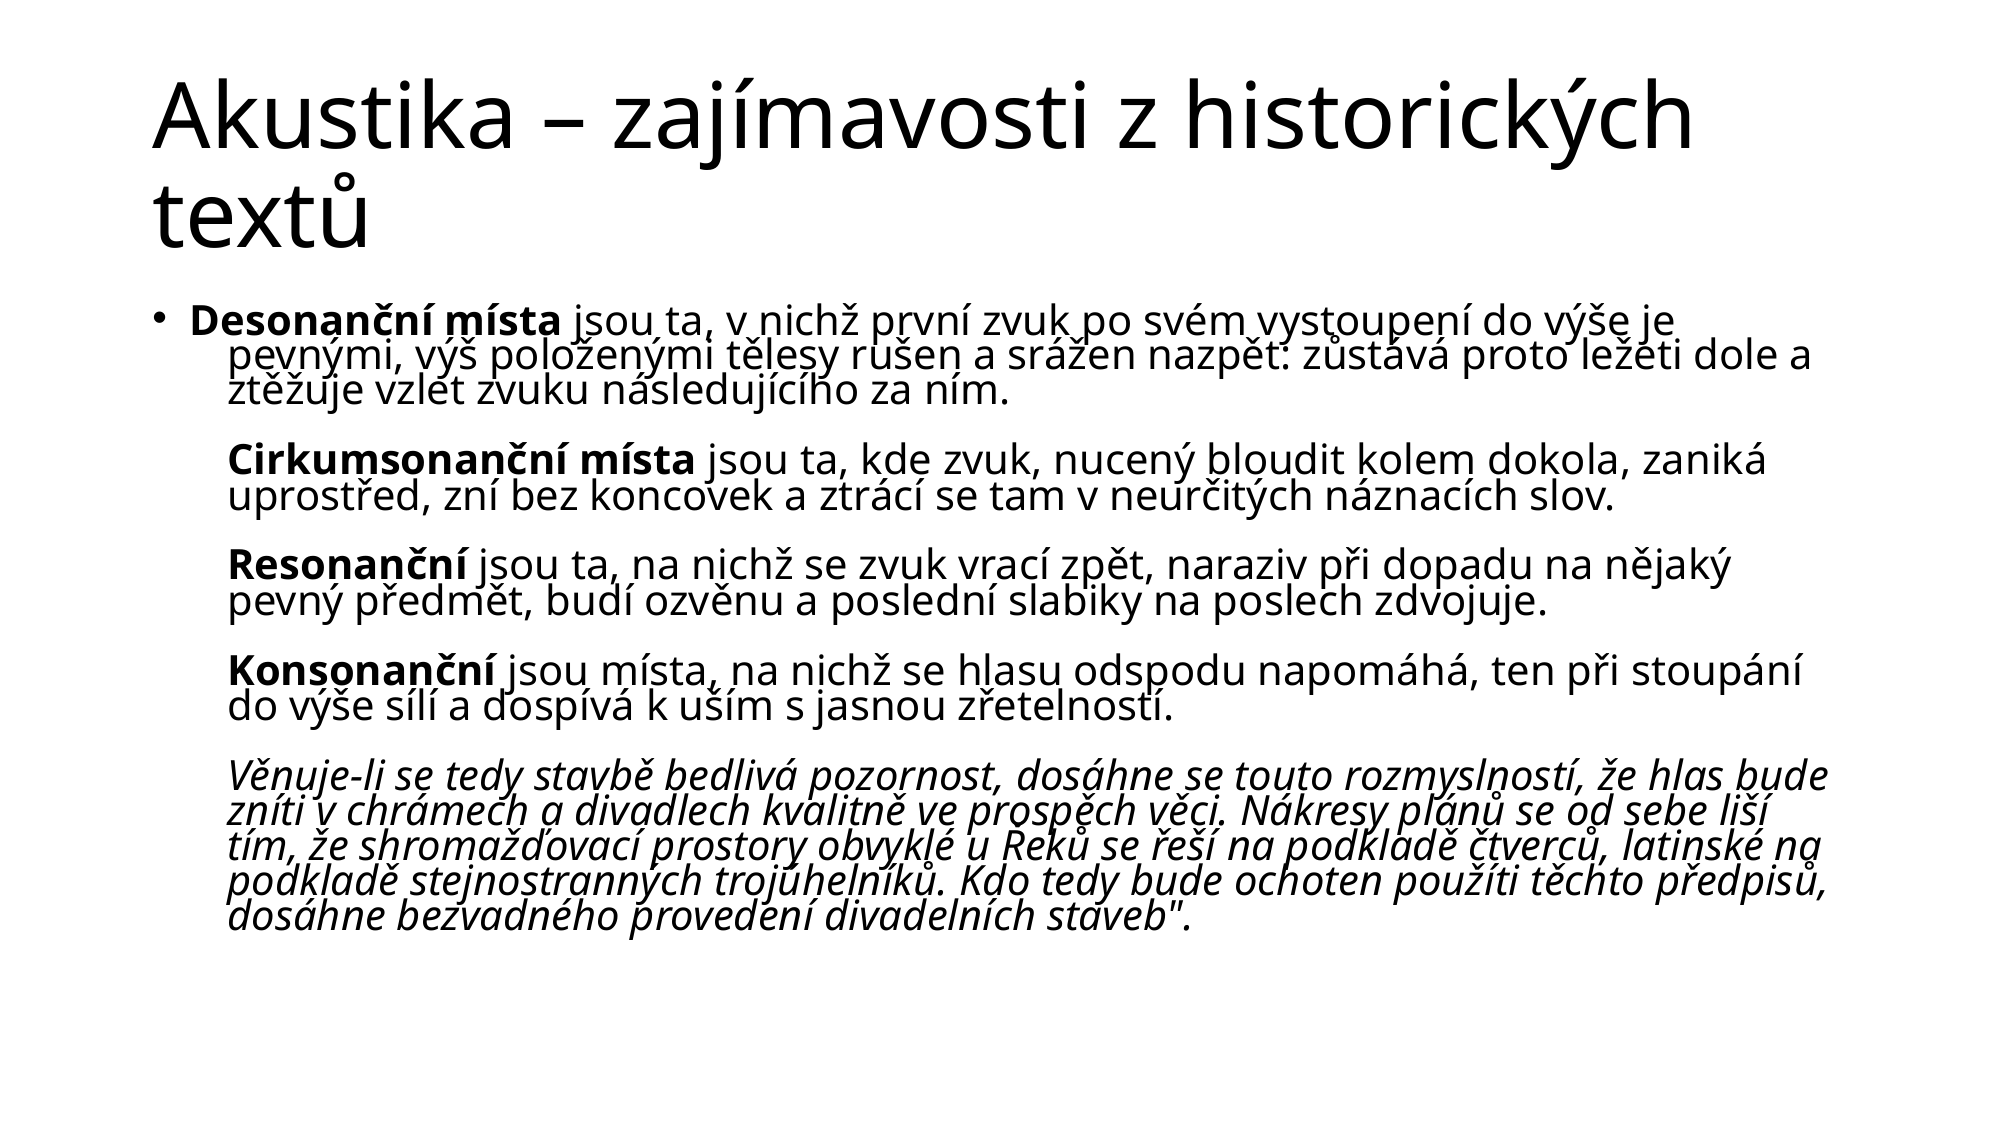

# Akustika – zajímavosti z historických textů
Desonanční místa jsou ta, v nichž první zvuk po svém vystoupení do výše je pevnými, výš položenými tělesy rušen a srážen nazpět: zůstává proto ležeti dole a ztěžuje vzlet zvuku následujícího za ním.
Cirkumsonanční místa jsou ta, kde zvuk, nucený bloudit kolem dokola, zaniká uprostřed, zní bez koncovek a ztrácí se tam v neurčitých náznacích slov.
Resonanční jsou ta, na nichž se zvuk vrací zpět, naraziv při dopadu na nějaký pevný předmět, budí ozvěnu a poslední slabiky na poslech zdvojuje.
Konsonanční jsou místa, na nichž se hlasu odspodu napomáhá, ten při stoupání do výše sílí a dospívá k uším s jasnou zřetelností.
Věnuje-li se tedy stavbě bedlivá pozornost, dosáhne se touto rozmyslností, že hlas bude zníti v chrámech a divadlech kvalitně ve prospěch věci. Nákresy plánů se od sebe liší tím, že shromažďovací prostory obvyklé u Řeků se řeší na podkladě čtverců, latinské na podkladě stejnostranných trojúhelníků. Kdo tedy bude ochoten použíti těchto předpisů, dosáhne bezvadného provedení divadelních staveb".